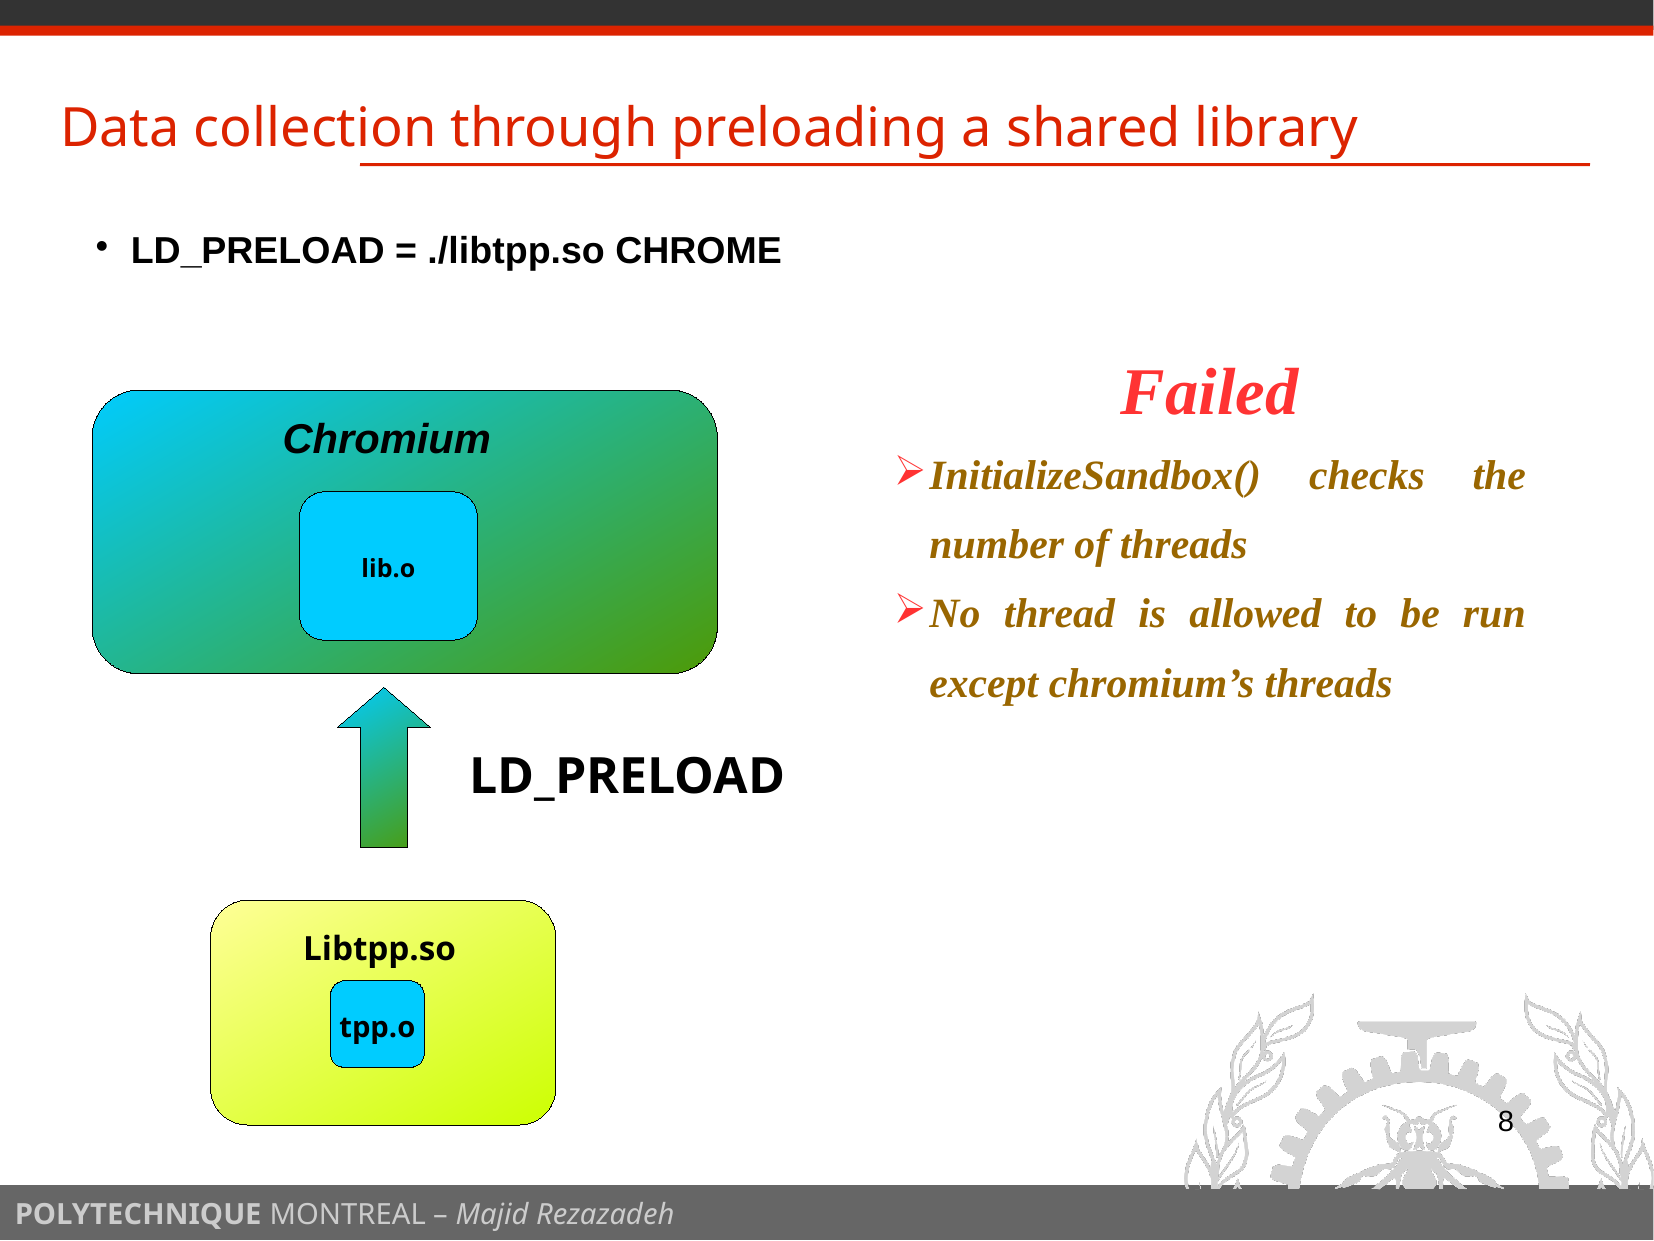

LD_PRELOAD = ./libtpp.so CHROME
Data collection through preloading a shared library
Failed
InitializeSandbox() checks the number of threads
No thread is allowed to be run except chromium’s threads
Chromium
lib.o
LD_PRELOAD
Libtpp.so
tpp.o
8
POLYTECHNIQUE MONTREAL – Majid Rezazadeh